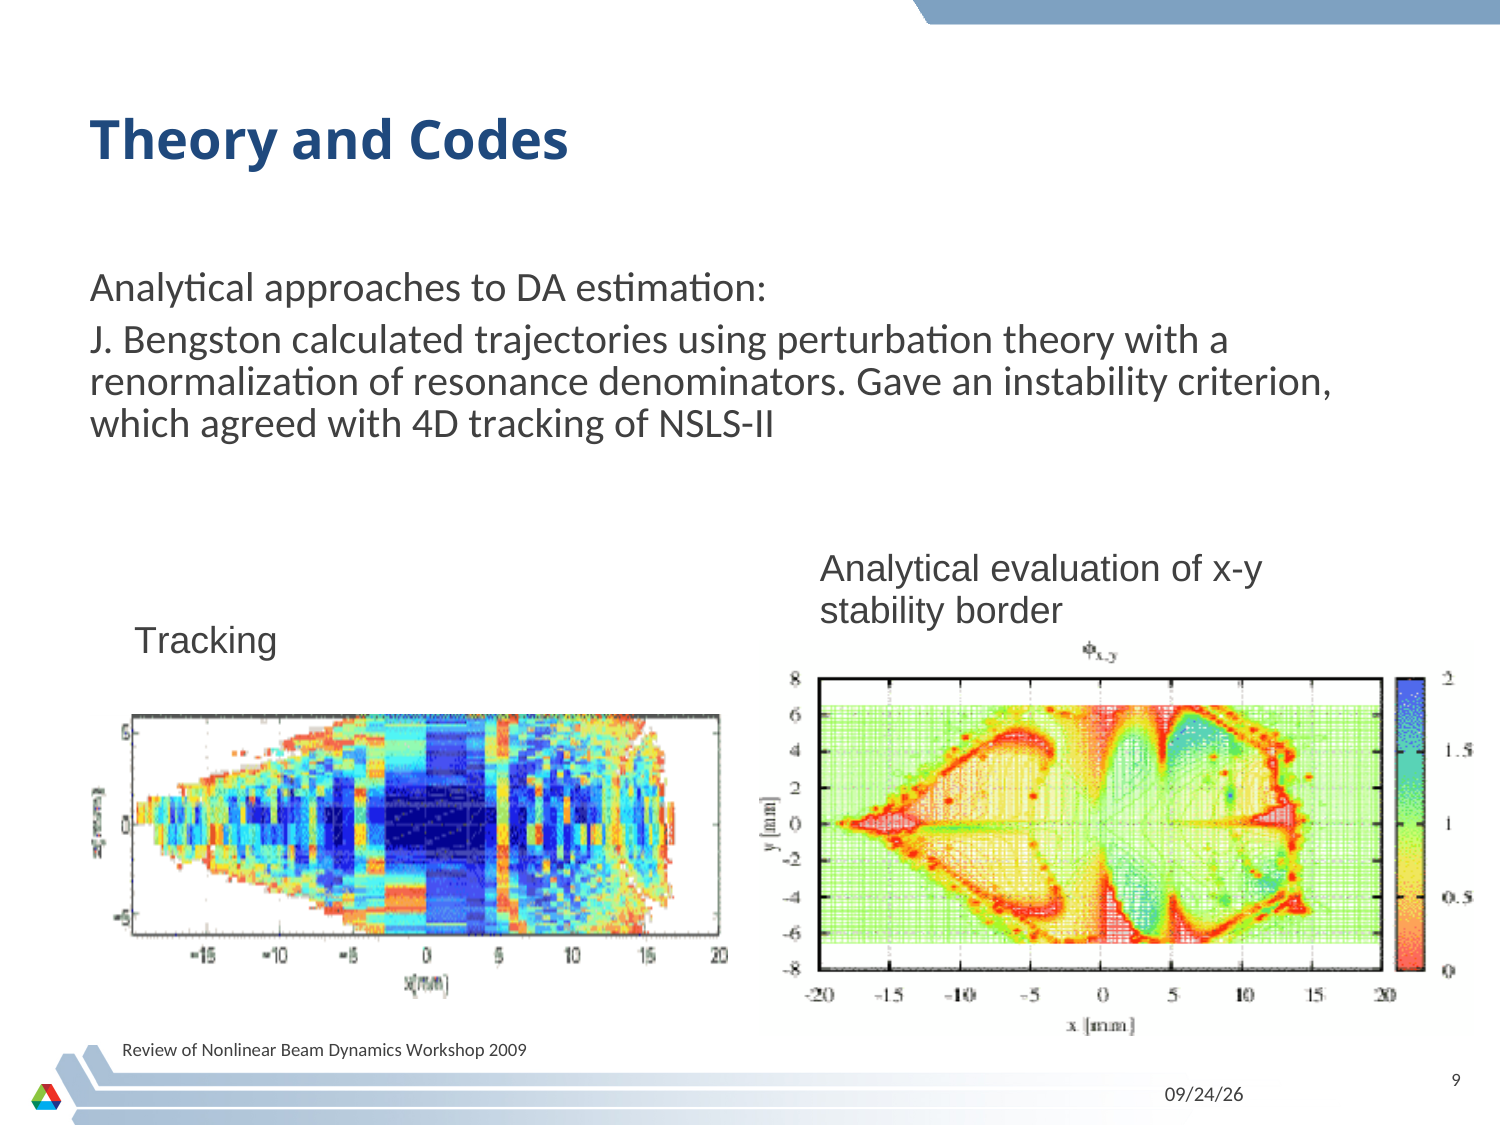

# Theory and Codes
Analytical approaches to DA estimation:
J. Bengston calculated trajectories using perturbation theory with a renormalization of resonance denominators. Gave an instability criterion, which agreed with 4D tracking of NSLS-II
Analytical evaluation of x-y
stability border
Tracking
Review of Nonlinear Beam Dynamics Workshop 2009
9
1/13/2010